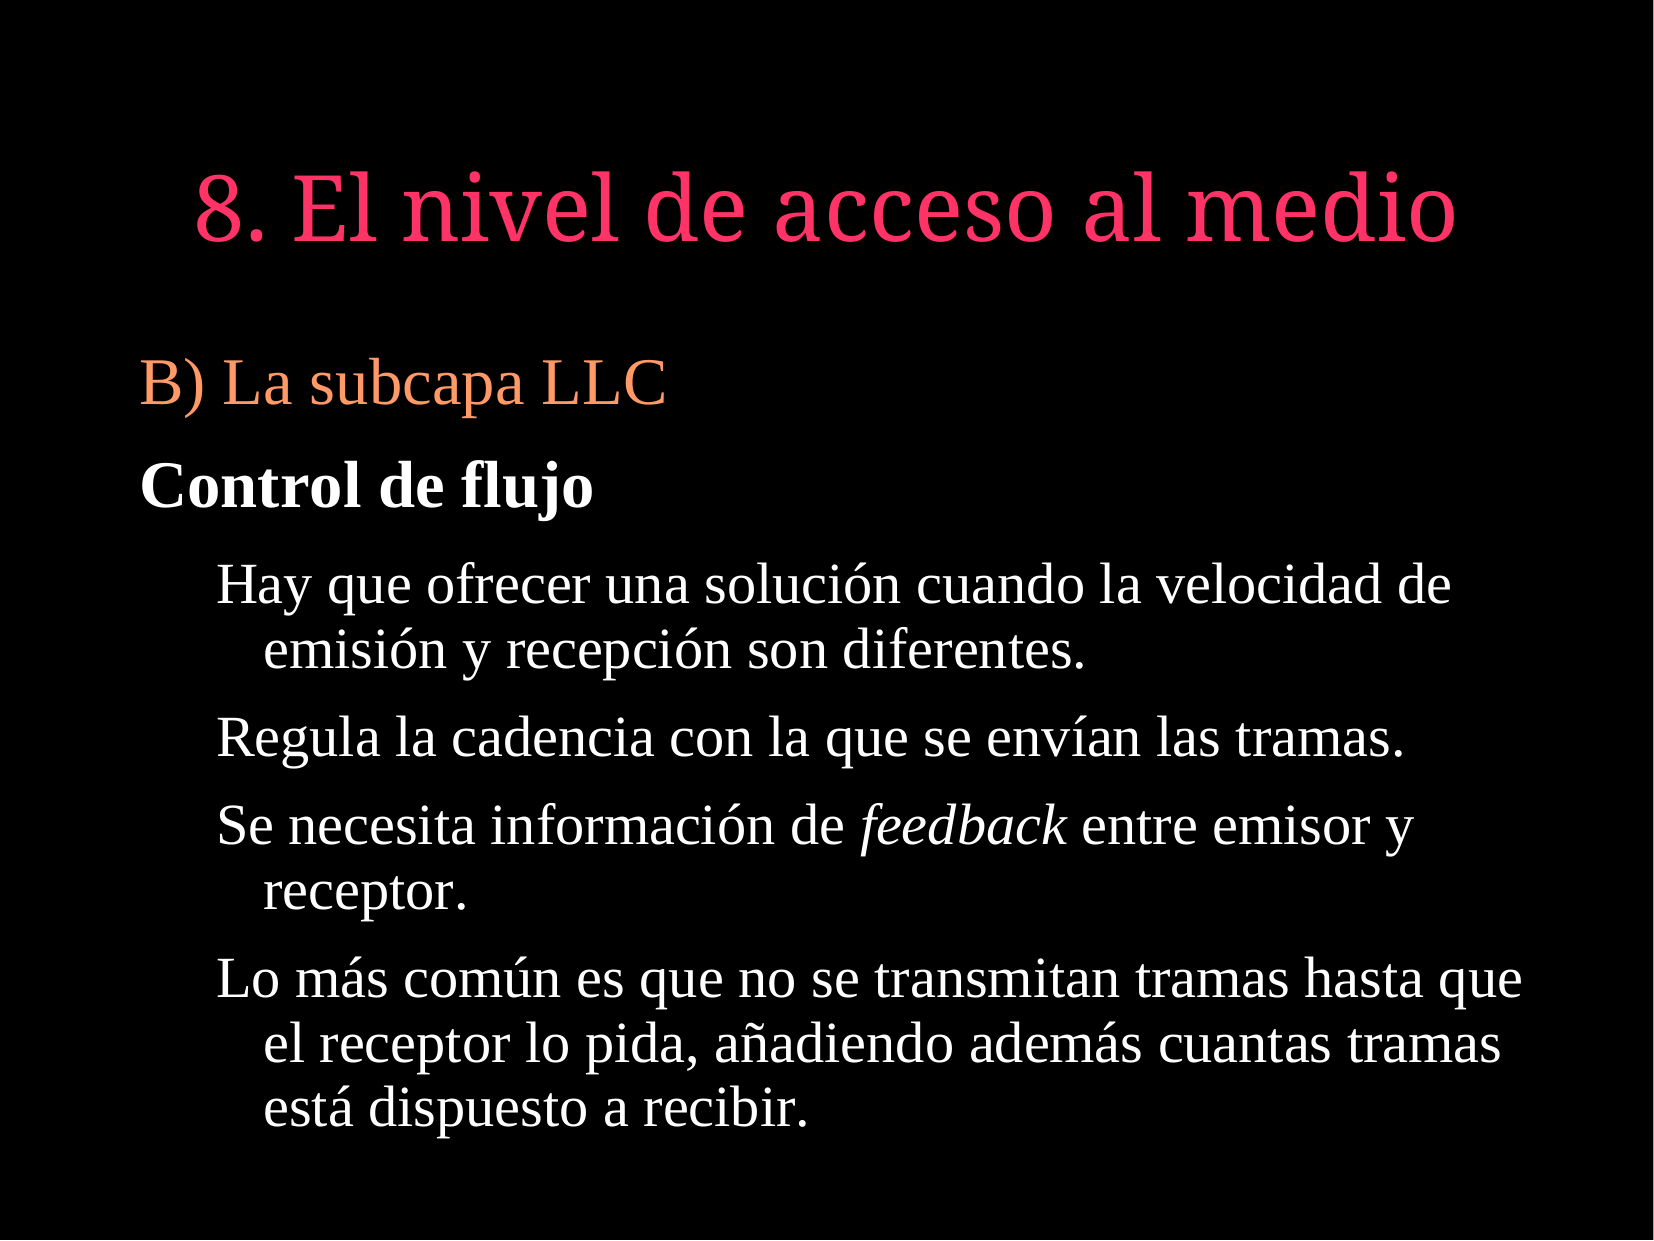

# 8. El nivel de acceso al medio
B) La subcapa LLC
Control de flujo
Hay que ofrecer una solución cuando la velocidad de emisión y recepción son diferentes.
Regula la cadencia con la que se envían las tramas.
Se necesita información de feedback entre emisor y receptor.
Lo más común es que no se transmitan tramas hasta que el receptor lo pida, añadiendo además cuantas tramas está dispuesto a recibir.